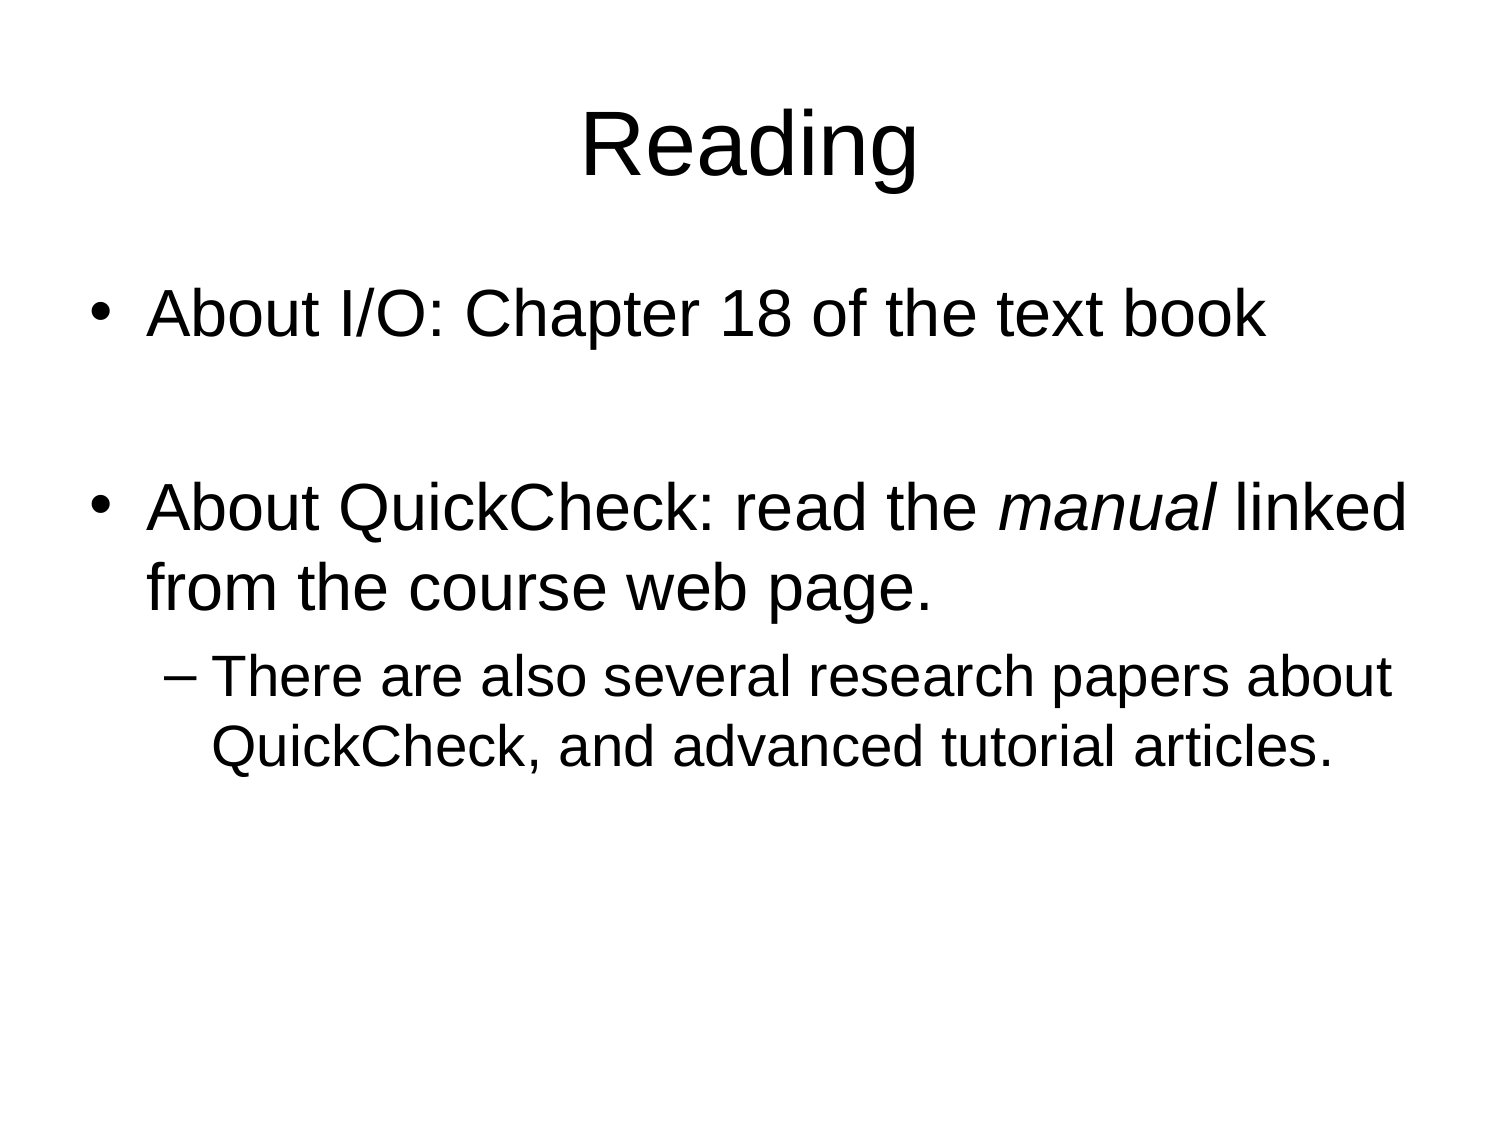

# Reading
About I/O: Chapter 18 of the text book
About QuickCheck: read the manual linked from the course web page.
There are also several research papers about QuickCheck, and advanced tutorial articles.